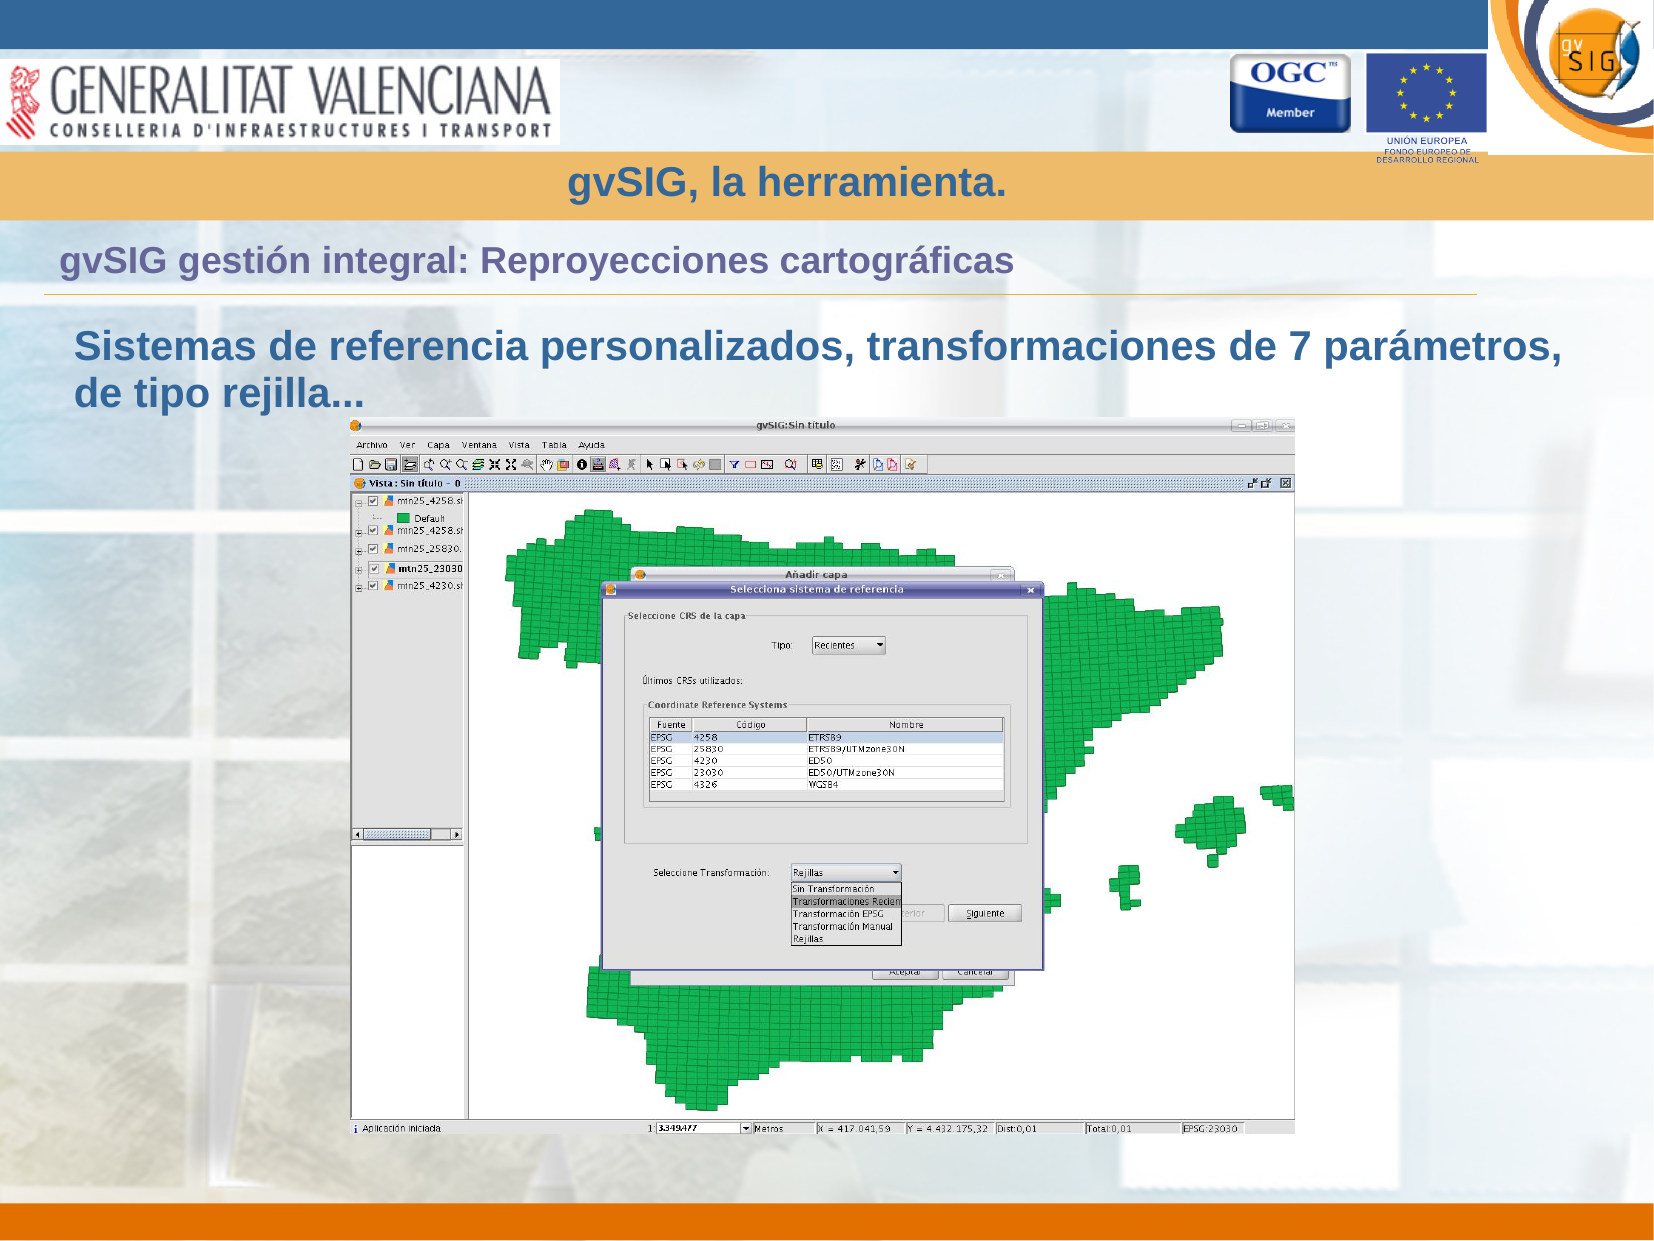

gvSIG, la herramienta.
gvSIG gestión integral: Reproyecciones cartográficas
Sistemas de referencia personalizados, transformaciones de 7 parámetros, de tipo rejilla...